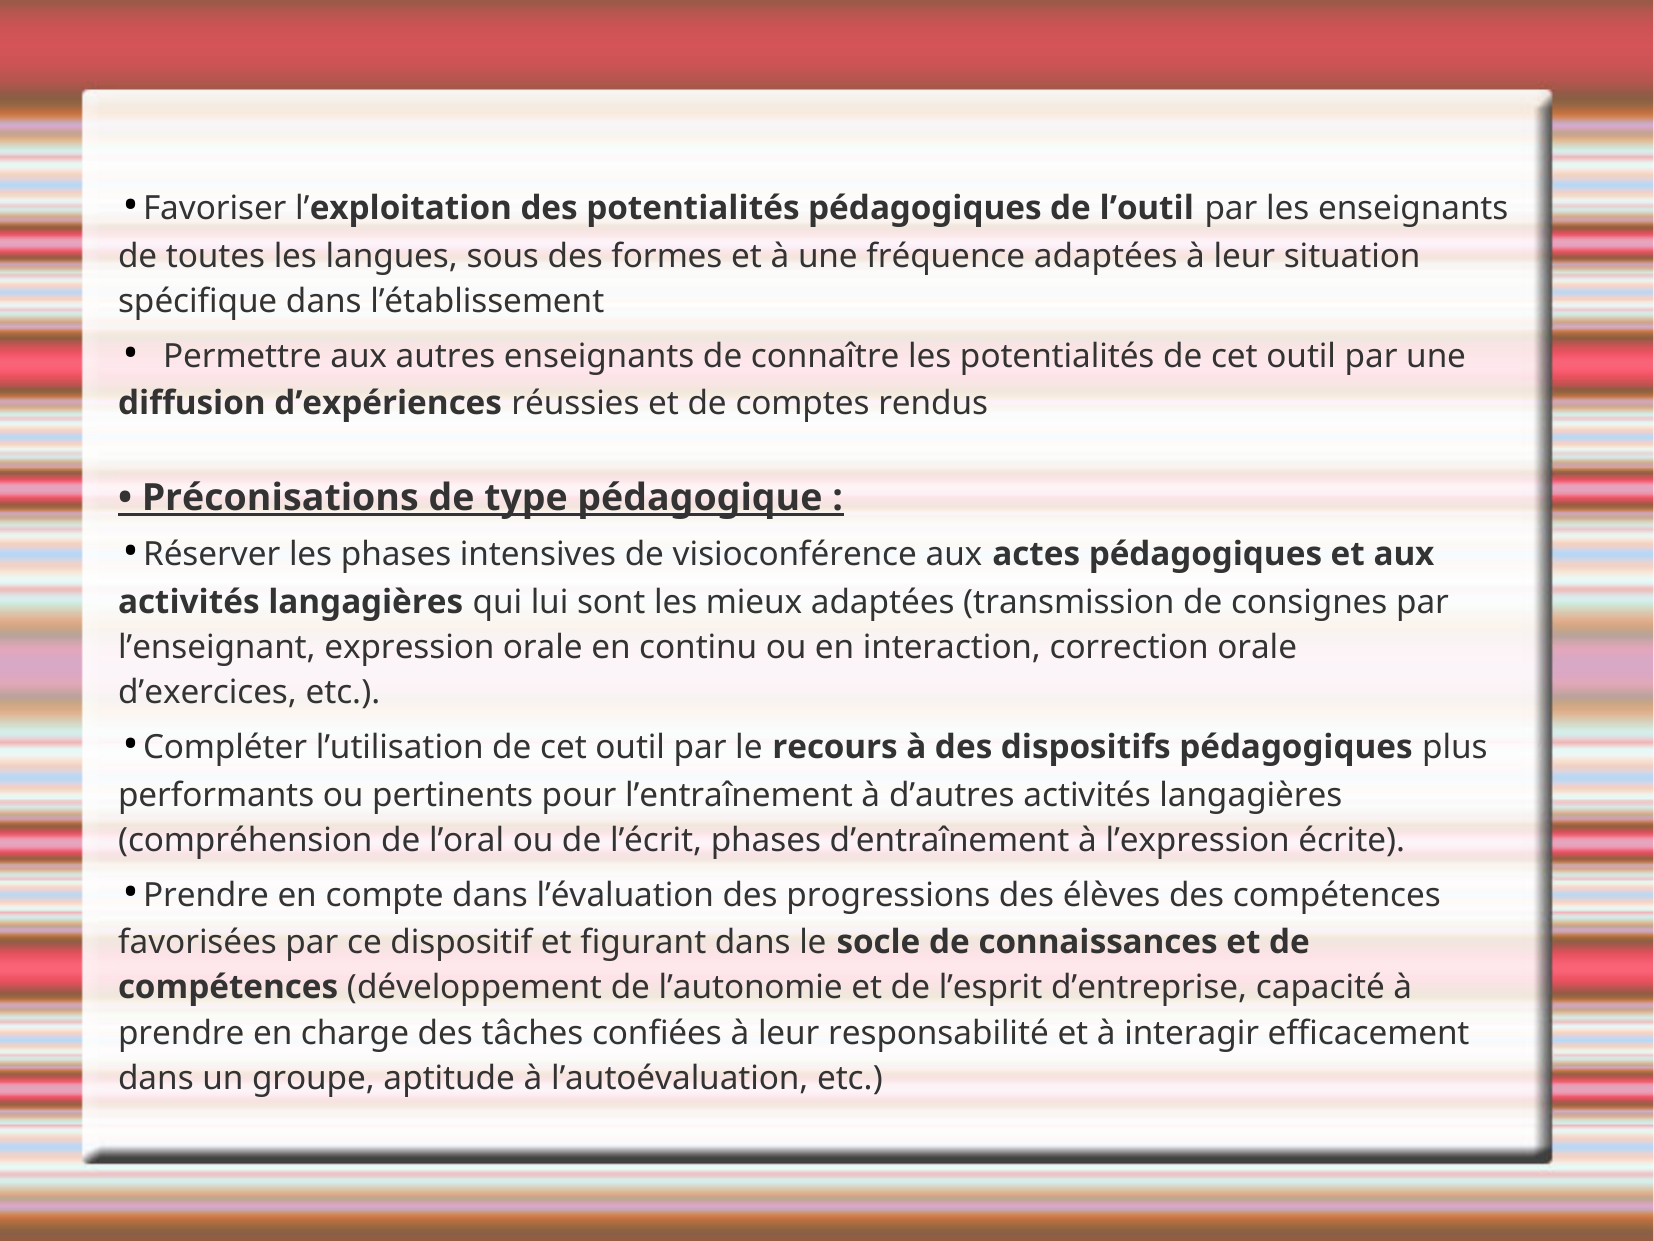

•Favoriser l’exploitation des potentialités pédagogiques de l’outil par les enseignants
de toutes les langues, sous des formes et à une fréquence adaptées à leur situation
spécifique dans l’établissement
• Permettre aux autres enseignants de connaître les potentialités de cet outil par une
diffusion d’expériences réussies et de comptes rendus
• Préconisations de type pédagogique :
•Réserver les phases intensives de visioconférence aux actes pédagogiques et aux
activités langagières qui lui sont les mieux adaptées (transmission de consignes par
l’enseignant, expression orale en continu ou en interaction, correction orale
d’exercices, etc.).
•Compléter l’utilisation de cet outil par le recours à des dispositifs pédagogiques plus performants ou pertinents pour l’entraînement à d’autres activités langagières (compréhension de l’oral ou de l’écrit, phases d’entraînement à l’expression écrite).
•Prendre en compte dans l’évaluation des progressions des élèves des compétences favorisées par ce dispositif et figurant dans le socle de connaissances et de compétences (développement de l’autonomie et de l’esprit d’entreprise, capacité à prendre en charge des tâches confiées à leur responsabilité et à interagir efficacement dans un groupe, aptitude à l’autoévaluation, etc.)
#